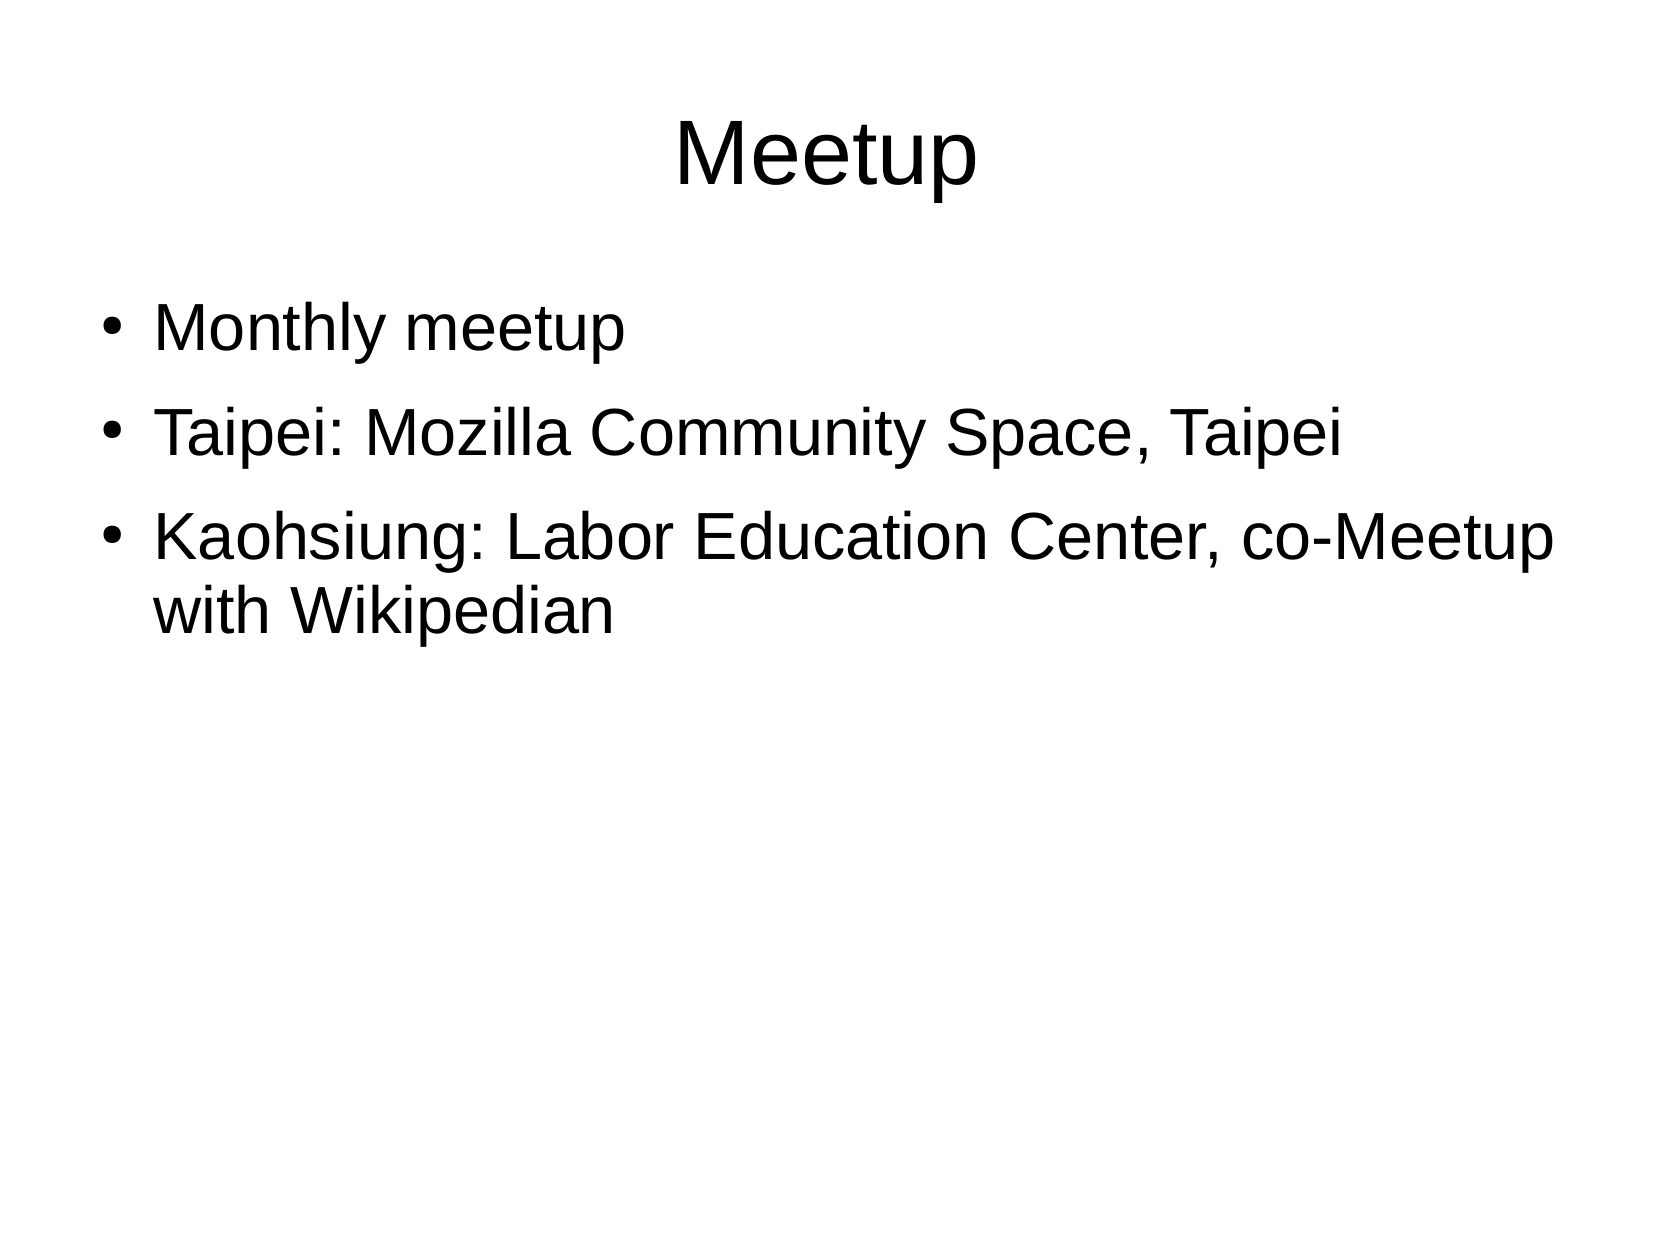

# Meetup
Monthly meetup
Taipei: Mozilla Community Space, Taipei
Kaohsiung: Labor Education Center, co-Meetup with Wikipedian